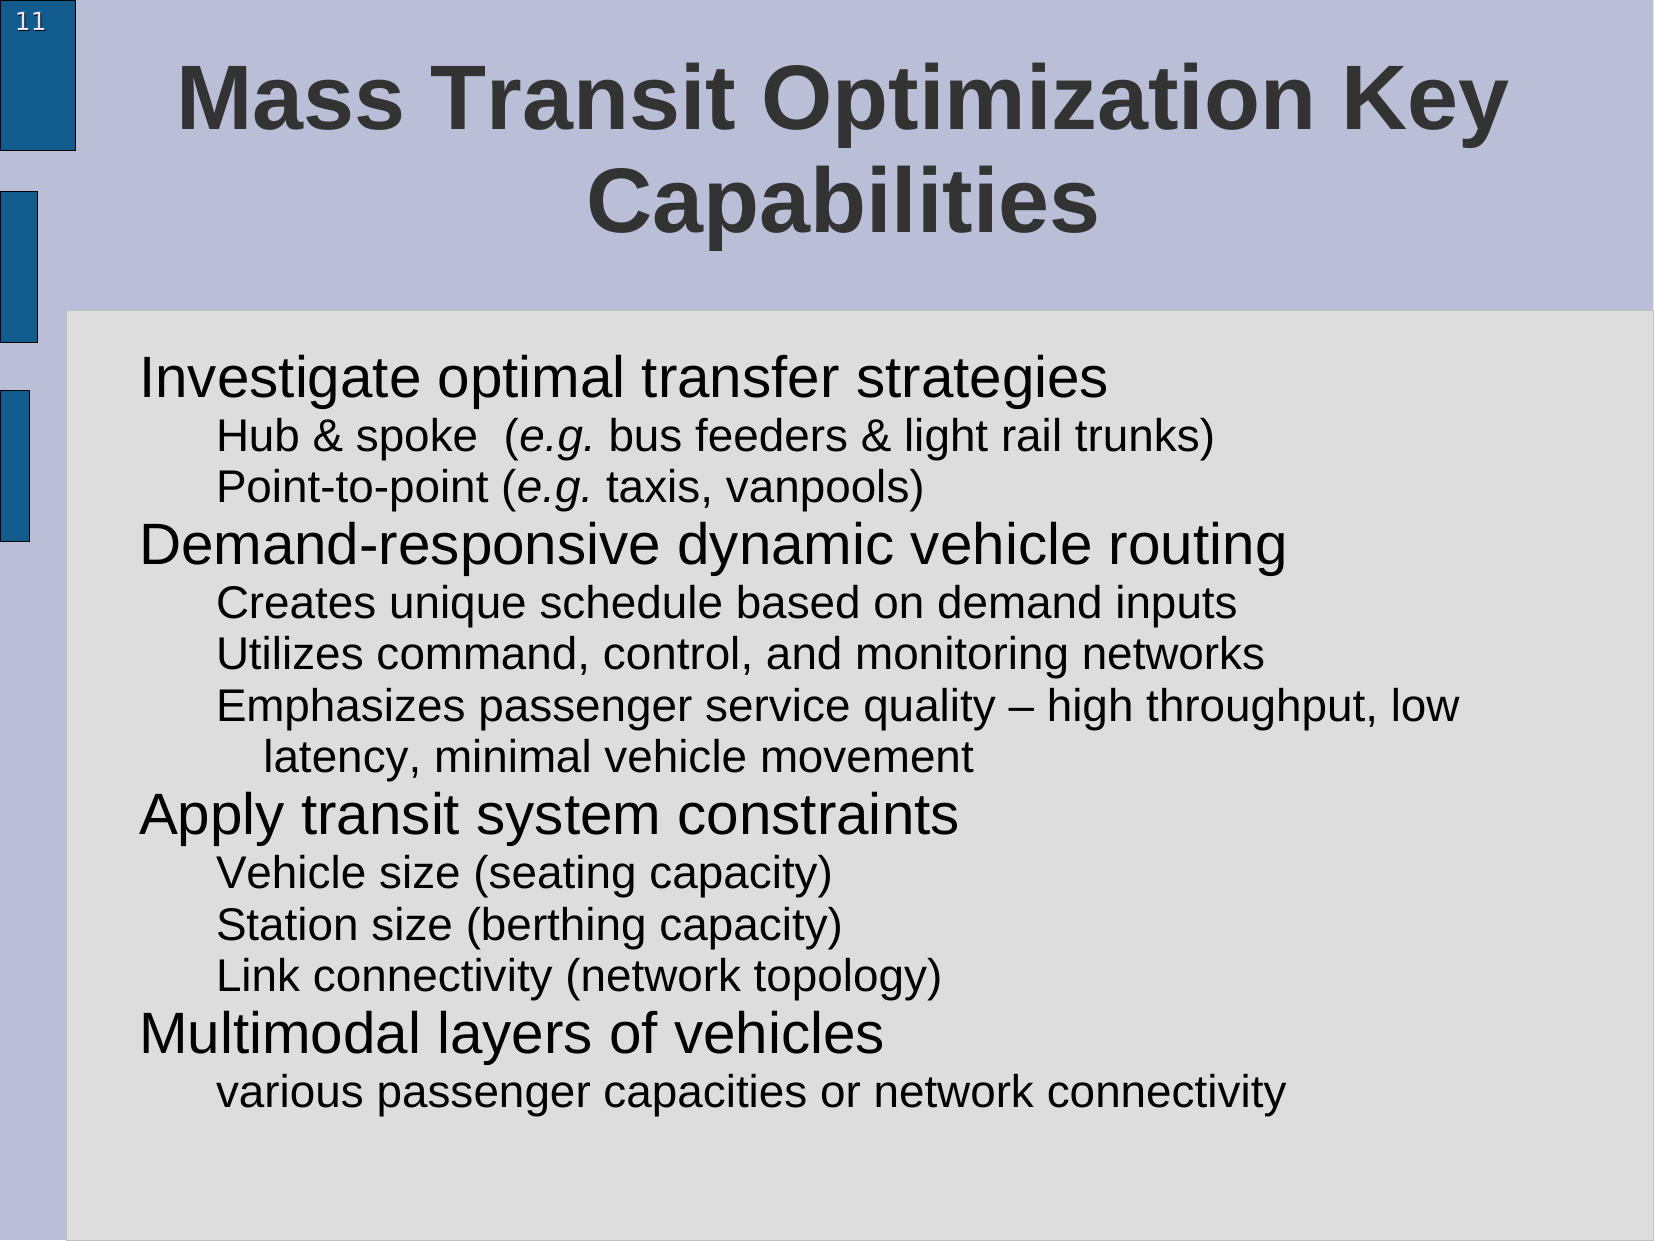

# Mass Transit Optimization Key Capabilities
Investigate optimal transfer strategies
Hub & spoke (e.g. bus feeders & light rail trunks)
Point-to-point (e.g. taxis, vanpools)
Demand-responsive dynamic vehicle routing
Creates unique schedule based on demand inputs
Utilizes command, control, and monitoring networks
Emphasizes passenger service quality – high throughput, low latency, minimal vehicle movement
Apply transit system constraints
Vehicle size (seating capacity)
Station size (berthing capacity)
Link connectivity (network topology)
Multimodal layers of vehicles
various passenger capacities or network connectivity